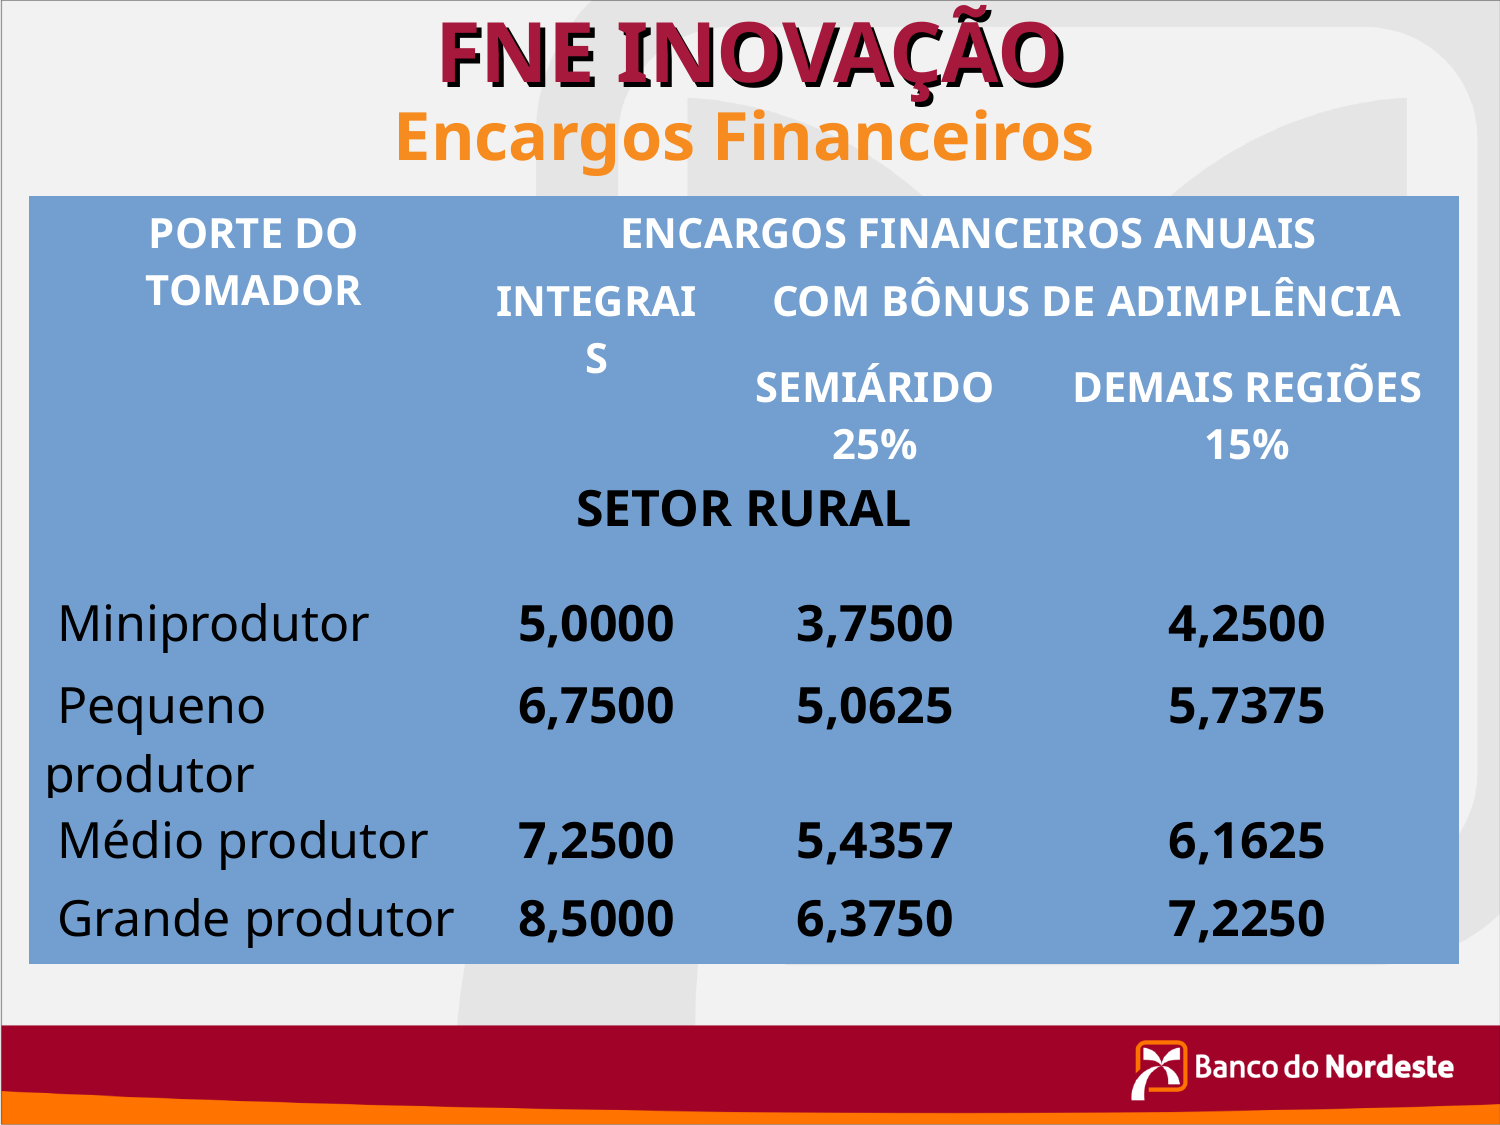

FNE INOVAÇÃO
Encargos Financeiros
| PORTE DO TOMADOR | ENCARGOS FINANCEIROS ANUAIS | | |
| --- | --- | --- | --- |
| | INTEGRAIS | COM BÔNUS DE ADIMPLÊNCIA | |
| | | SEMIÁRIDO 25% | DEMAIS REGIÕES 15% |
| SETOR RURAL | | | |
| Miniprodutor | 5,0000 | 3,7500 | 4,2500 |
| Pequeno produtor | 6,7500 | 5,0625 | 5,7375 |
| Médio produtor | 7,2500 | 5,4357 | 6,1625 |
| Grande produtor | 8,5000 | 6,3750 | 7,2250 |